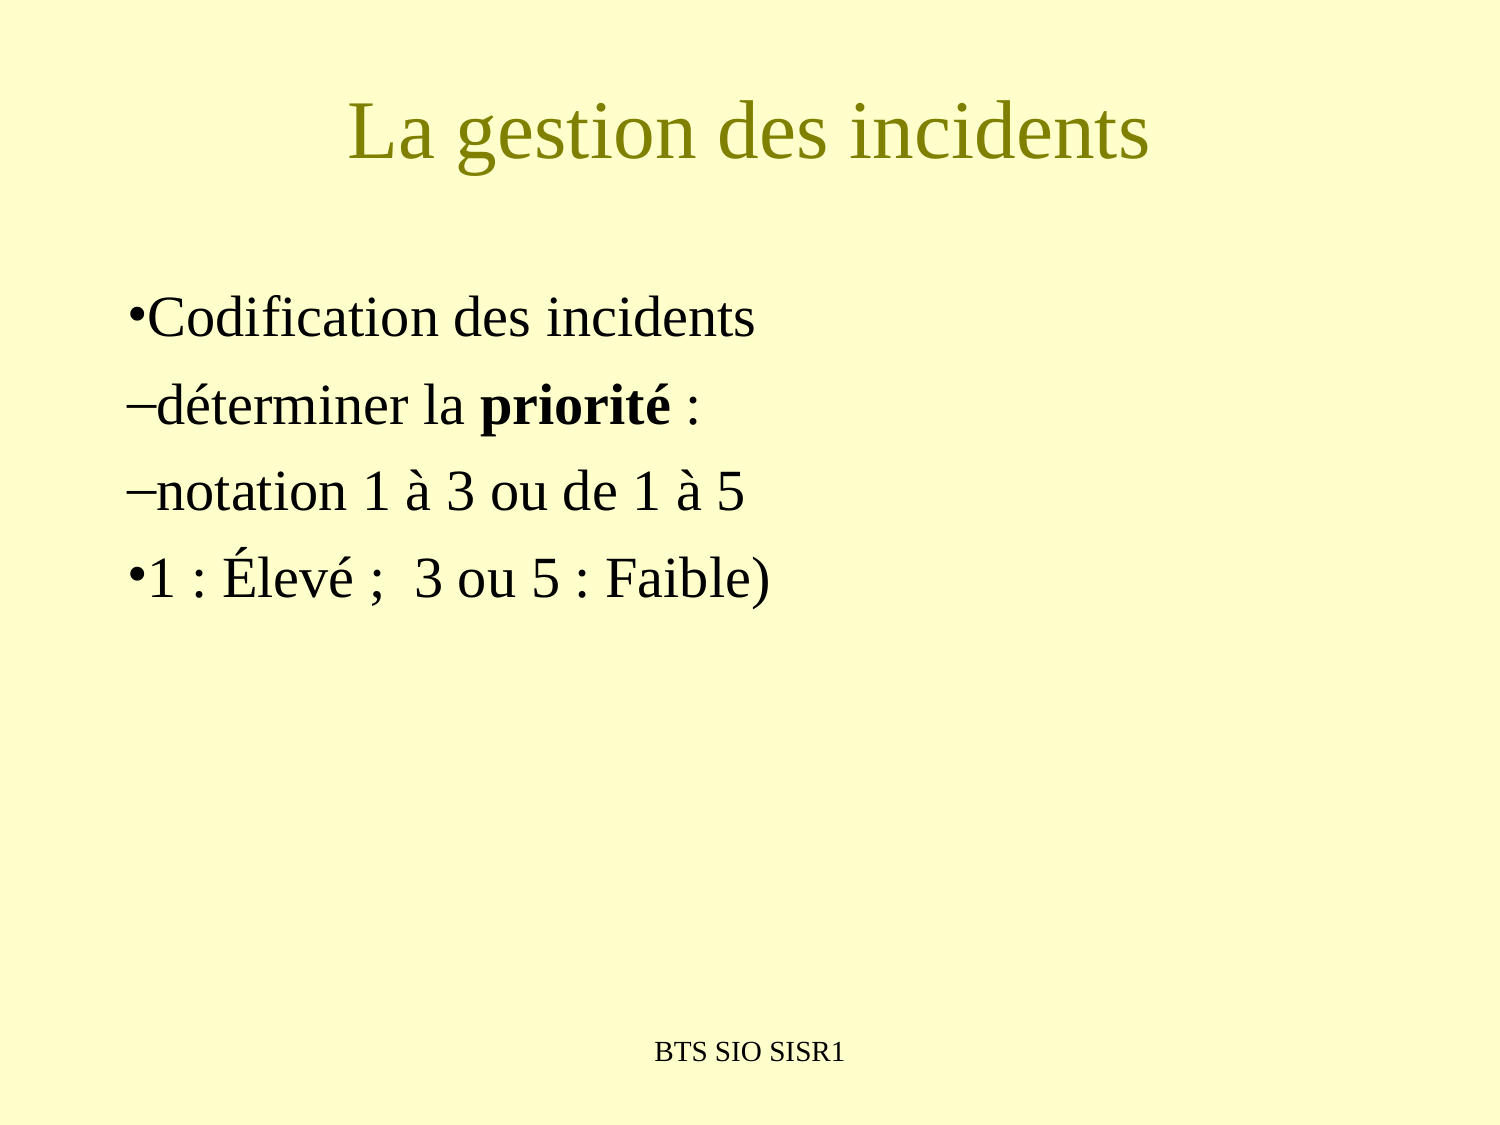

# Codification des incidents
déterminer la priorité :
notation 1 à 3 ou de 1 à 5
1 : Élevé ; 3 ou 5 : Faible)
BTS SIO SISR1